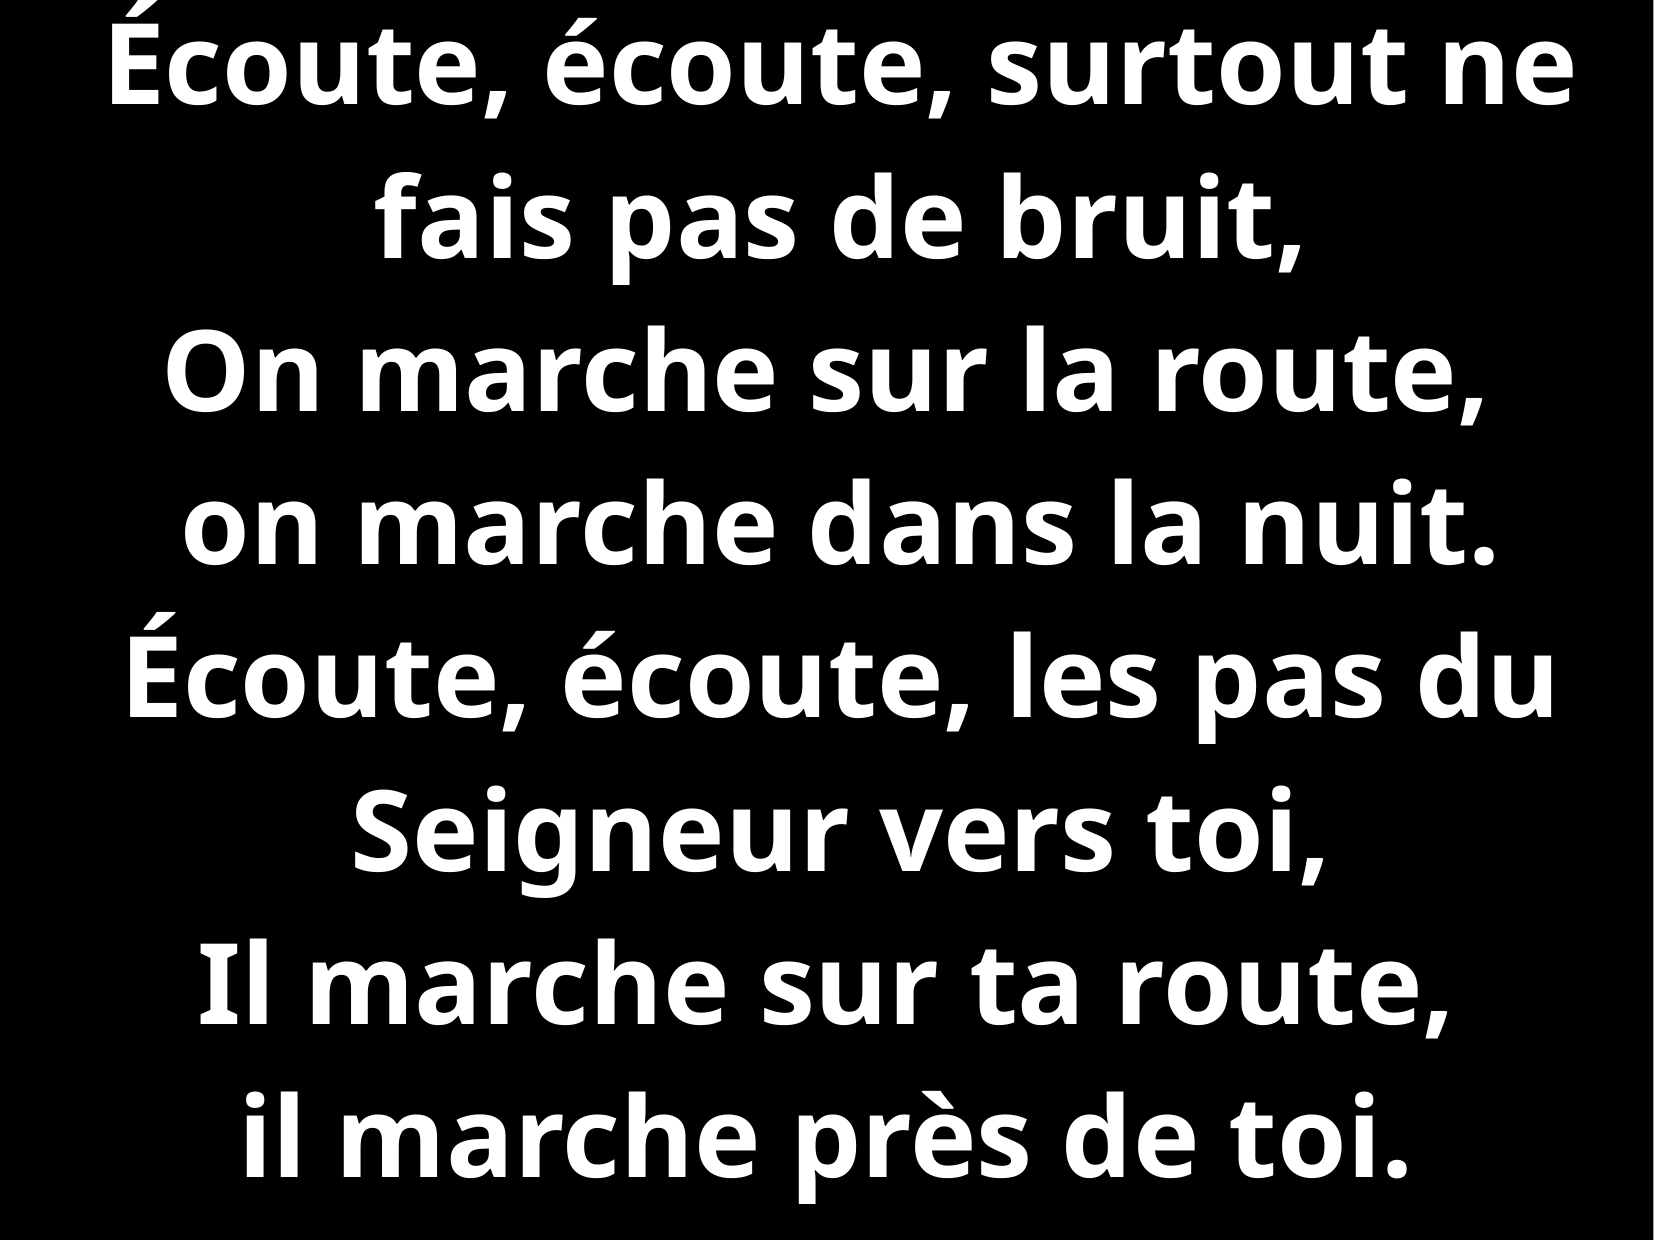

# Écoute, écoute, surtout ne fais pas de bruit,
On marche sur la route,
on marche dans la nuit.
Écoute, écoute, les pas du Seigneur vers toi,
Il marche sur ta route,
il marche près de toi.